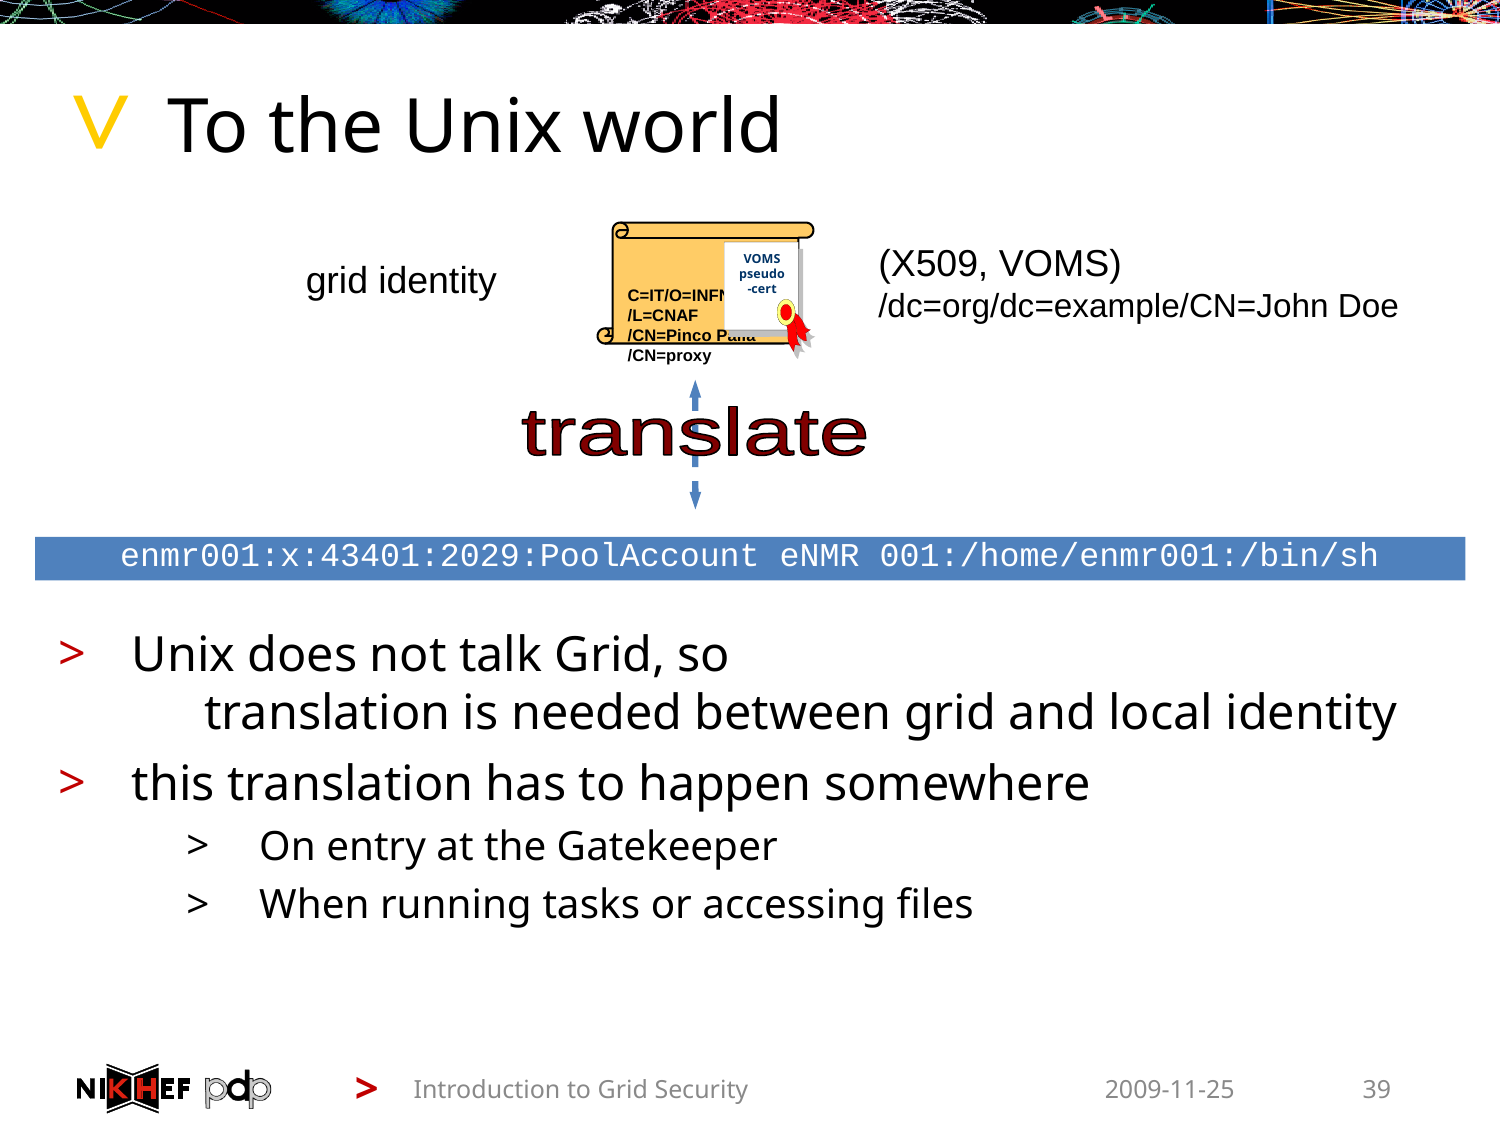

# To the Unix world
C=IT/O=INFN
/L=CNAF
/CN=Pinco Palla
/CN=proxy
VOMS
pseudo-cert
(X509, VOMS)
/dc=org/dc=example/CN=John Doe
grid identity
translate
enmr001:x:43401:2029:PoolAccount eNMR 001:/home/enmr001:/bin/sh
Unix does not talk Grid, so
translation is needed between grid and local identity
this translation has to happen somewhere
On entry at the Gatekeeper
When running tasks or accessing files
Introduction to Grid Security
2009-11-25